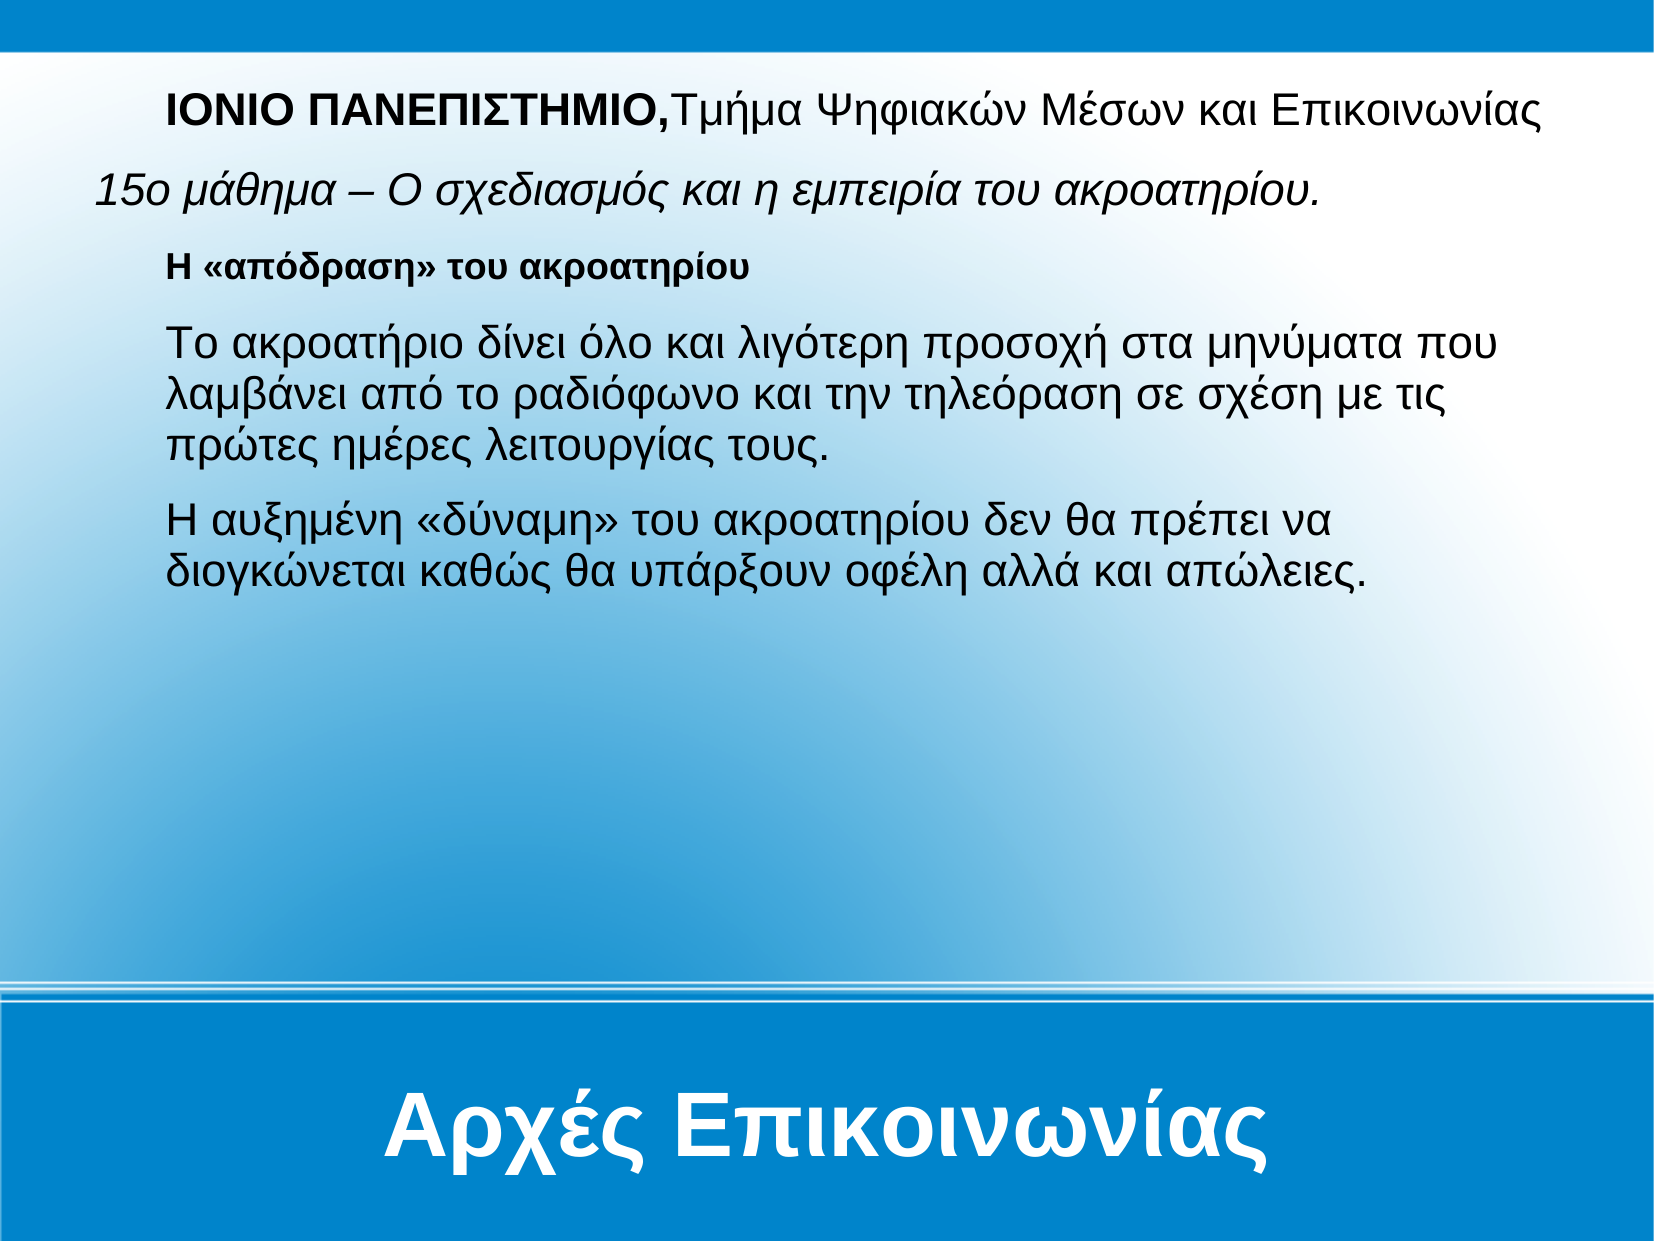

ΙΟΝΙΟ ΠΑΝΕΠΙΣΤΗΜΙΟ,Τμήμα Ψηφιακών Μέσων και Επικοινωνίας
15ο μάθημα – Ο σχεδιασμός και η εμπειρία του ακροατηρίου.
Η «απόδραση» του ακροατηρίου
Το ακροατήριο δίνει όλο και λιγότερη προσοχή στα μηνύματα που λαμβάνει από το ραδιόφωνο και την τηλεόραση σε σχέση με τις πρώτες ημέρες λειτουργίας τους.
Η αυξημένη «δύναμη» του ακροατηρίου δεν θα πρέπει να διογκώνεται καθώς θα υπάρξουν οφέλη αλλά και απώλειες.
# Αρχές Επικοινωνίας